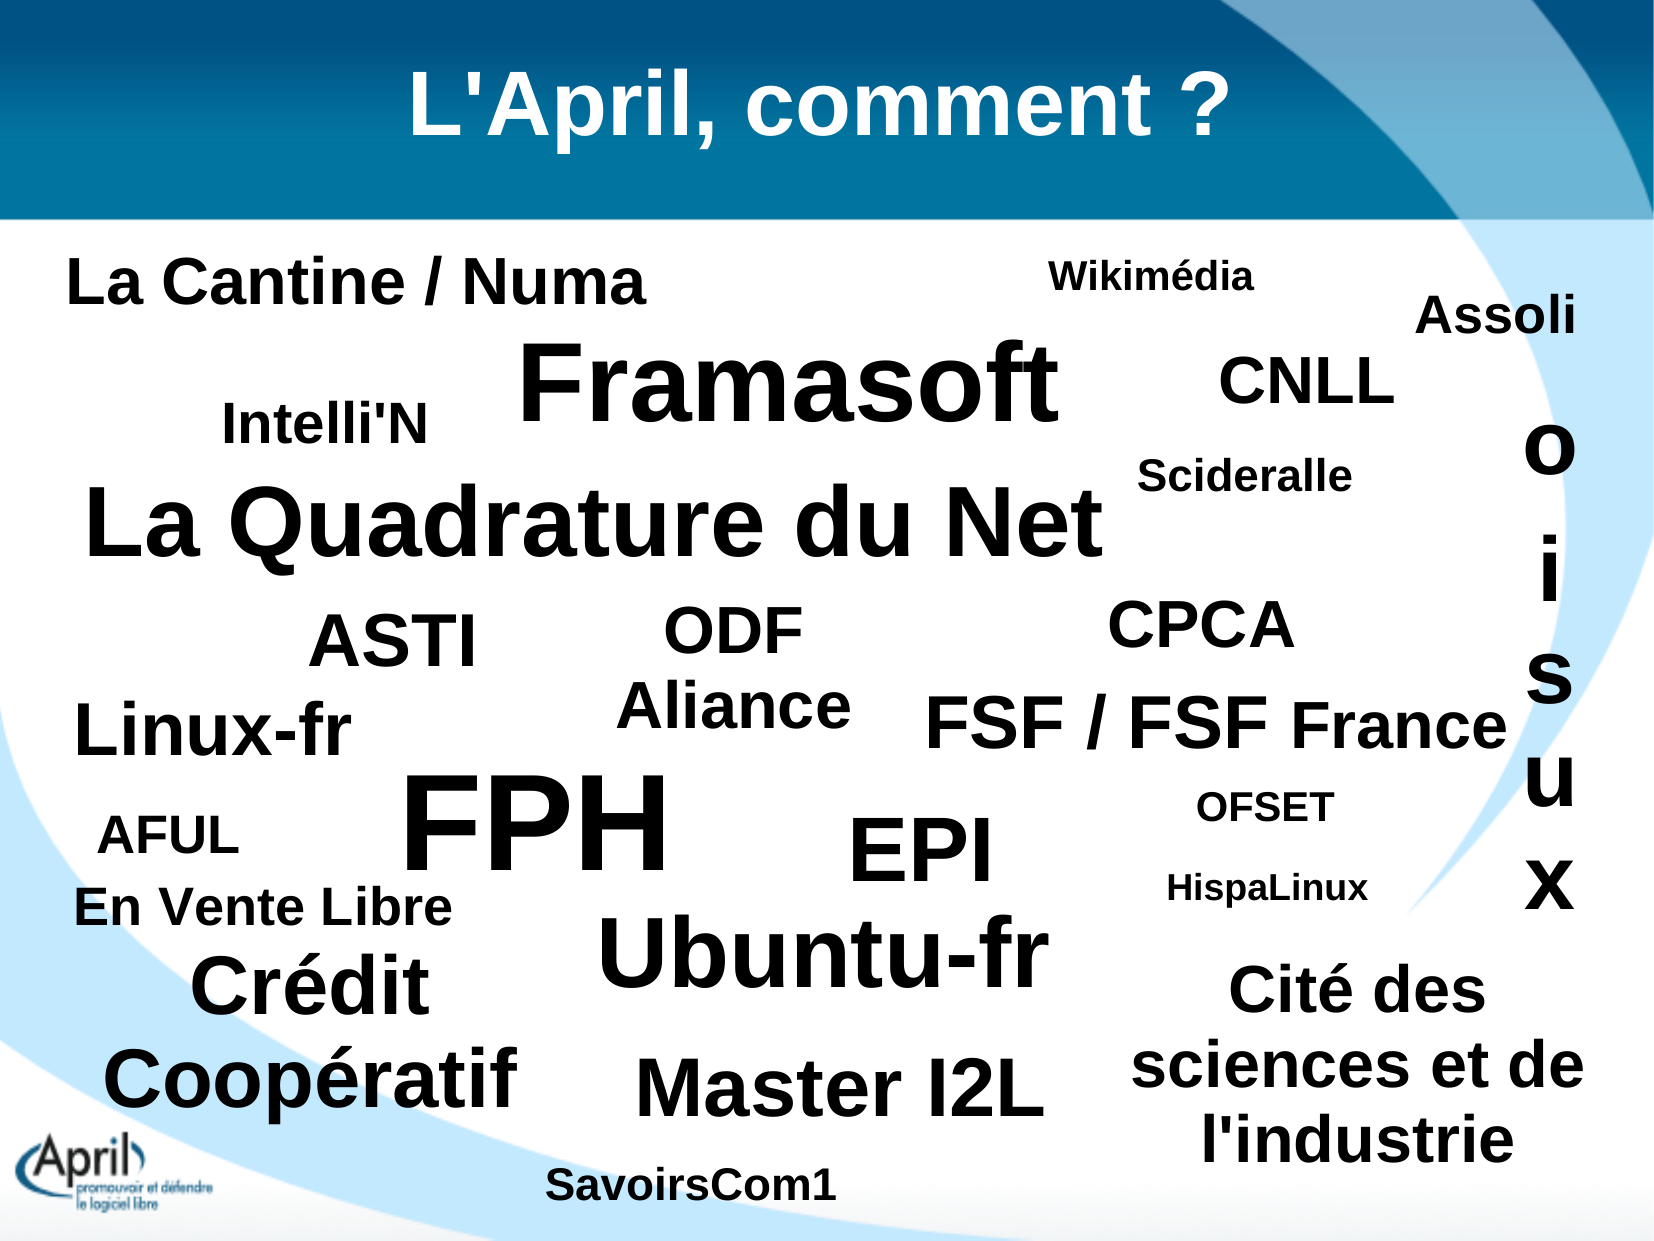

# L'April, comment ?
La Cantine / Numa
Wikimédia
Assoli
Framasoft
CNLL
Intelli'N
o
isux
Scideralle
La Quadrature du Net
CPCA
ODF Aliance
ASTI
FSF / FSF France
Linux-fr
FPH
OFSET
EPI
AFUL
HispaLinux
En Vente Libre
Ubuntu-fr
Crédit Coopératif
Cité des sciences et de l'industrie
Master I2L
SavoirsCom1